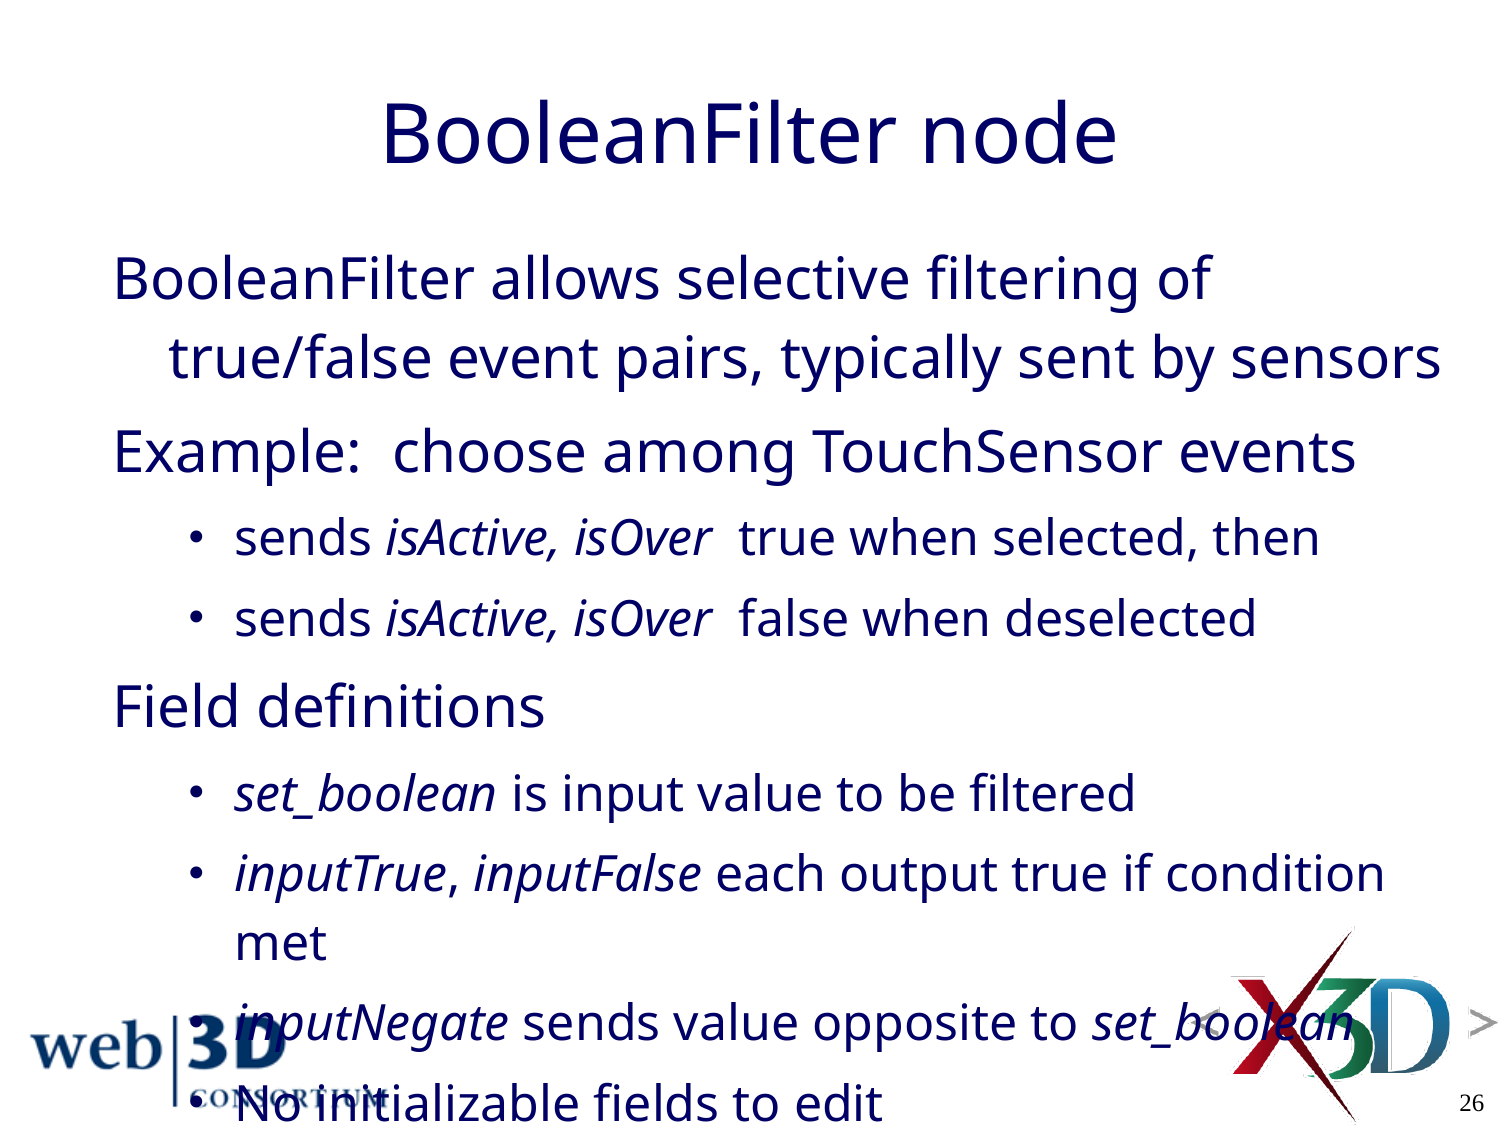

# BooleanFilter node
BooleanFilter allows selective filtering of true/false event pairs, typically sent by sensors
Example: choose among TouchSensor events
sends isActive, isOver true when selected, then
sends isActive, isOver false when deselected
Field definitions
set_boolean is input value to be filtered
inputTrue, inputFalse each output true if condition met
inputNegate sends value opposite to set_boolean
No initializable fields to edit